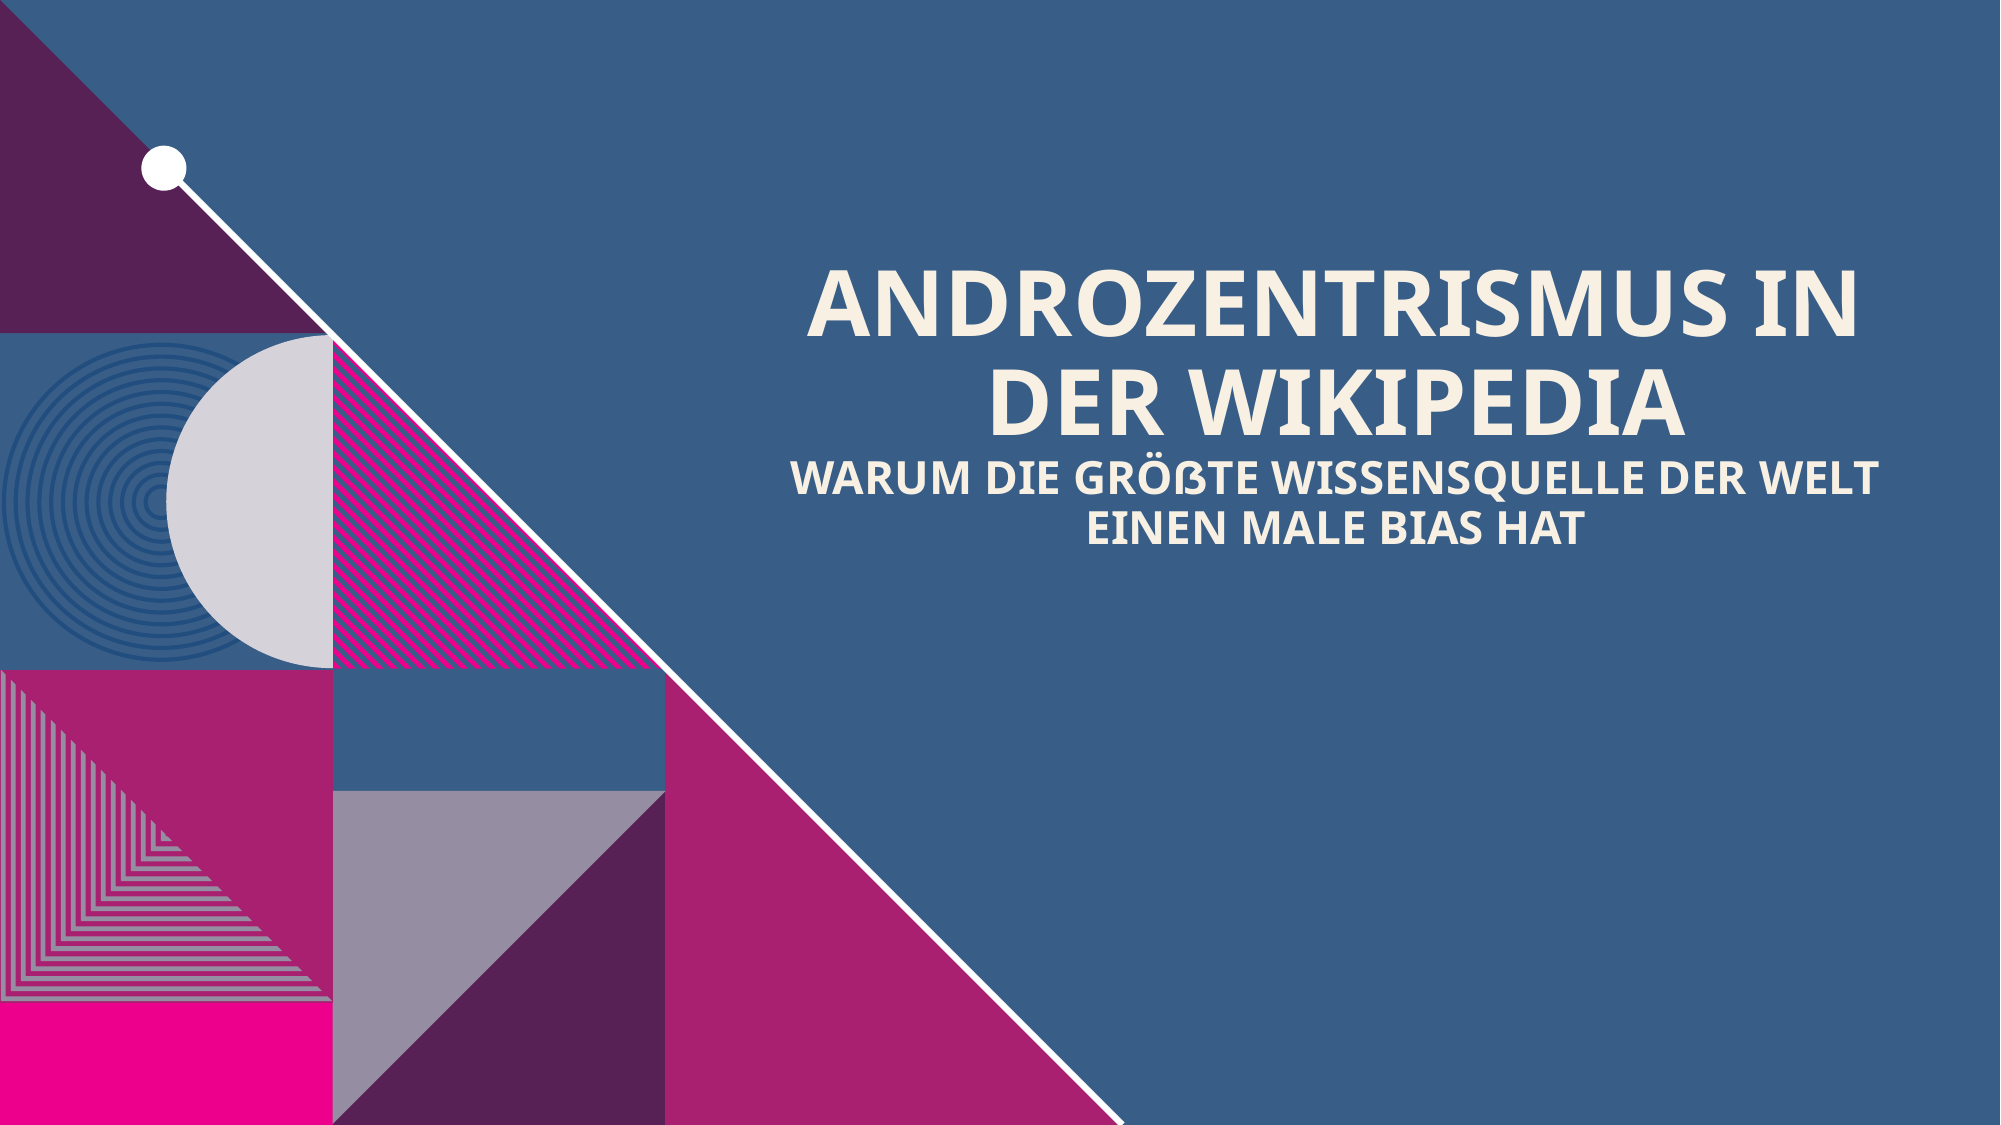

# Androzentrismus in der Wikipedia Warum die größte Wissensquelle der welt einen male bias hat